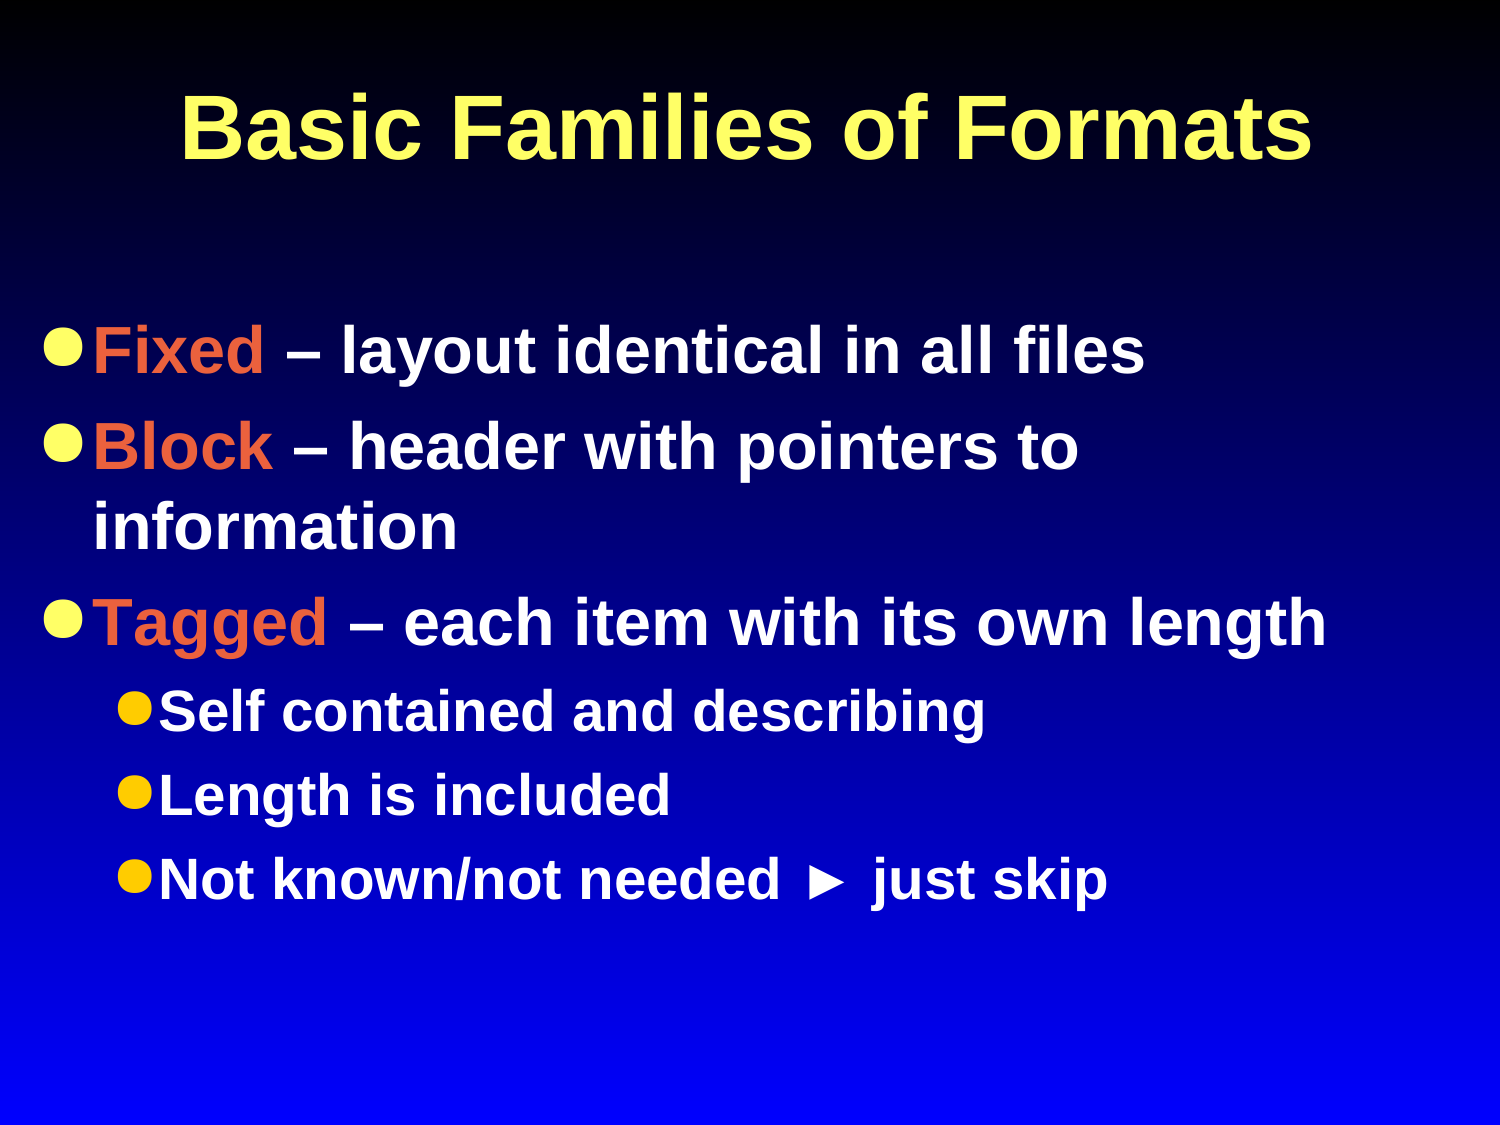

# Basic Families of Formats
Fixed – layout identical in all files
Block – header with pointers to information
Tagged – each item with its own length
Self contained and describing
Length is included
Not known/not needed ► just skip